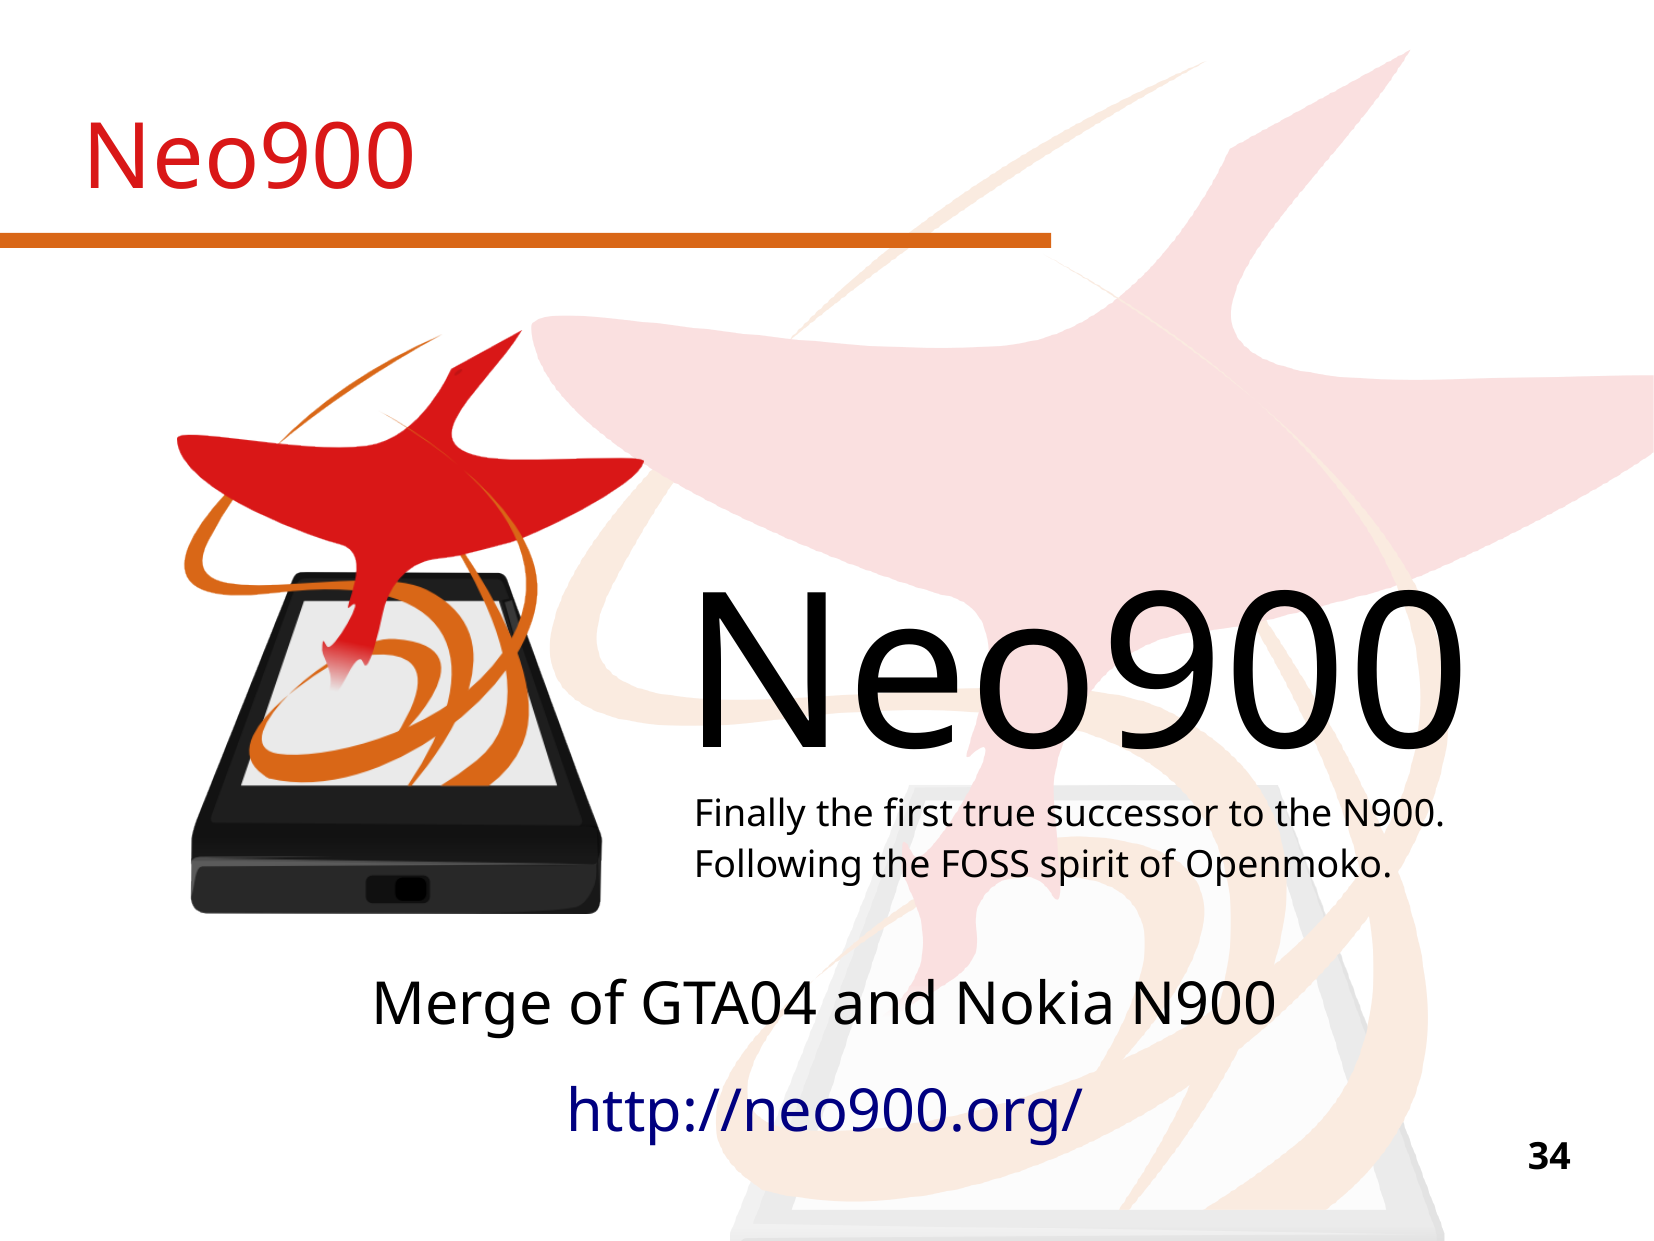

# Neo900
Neo900
Finally the first true successor to the N900.
Following the FOSS spirit of Openmoko.
Merge of GTA04 and Nokia N900
http://neo900.org/
34